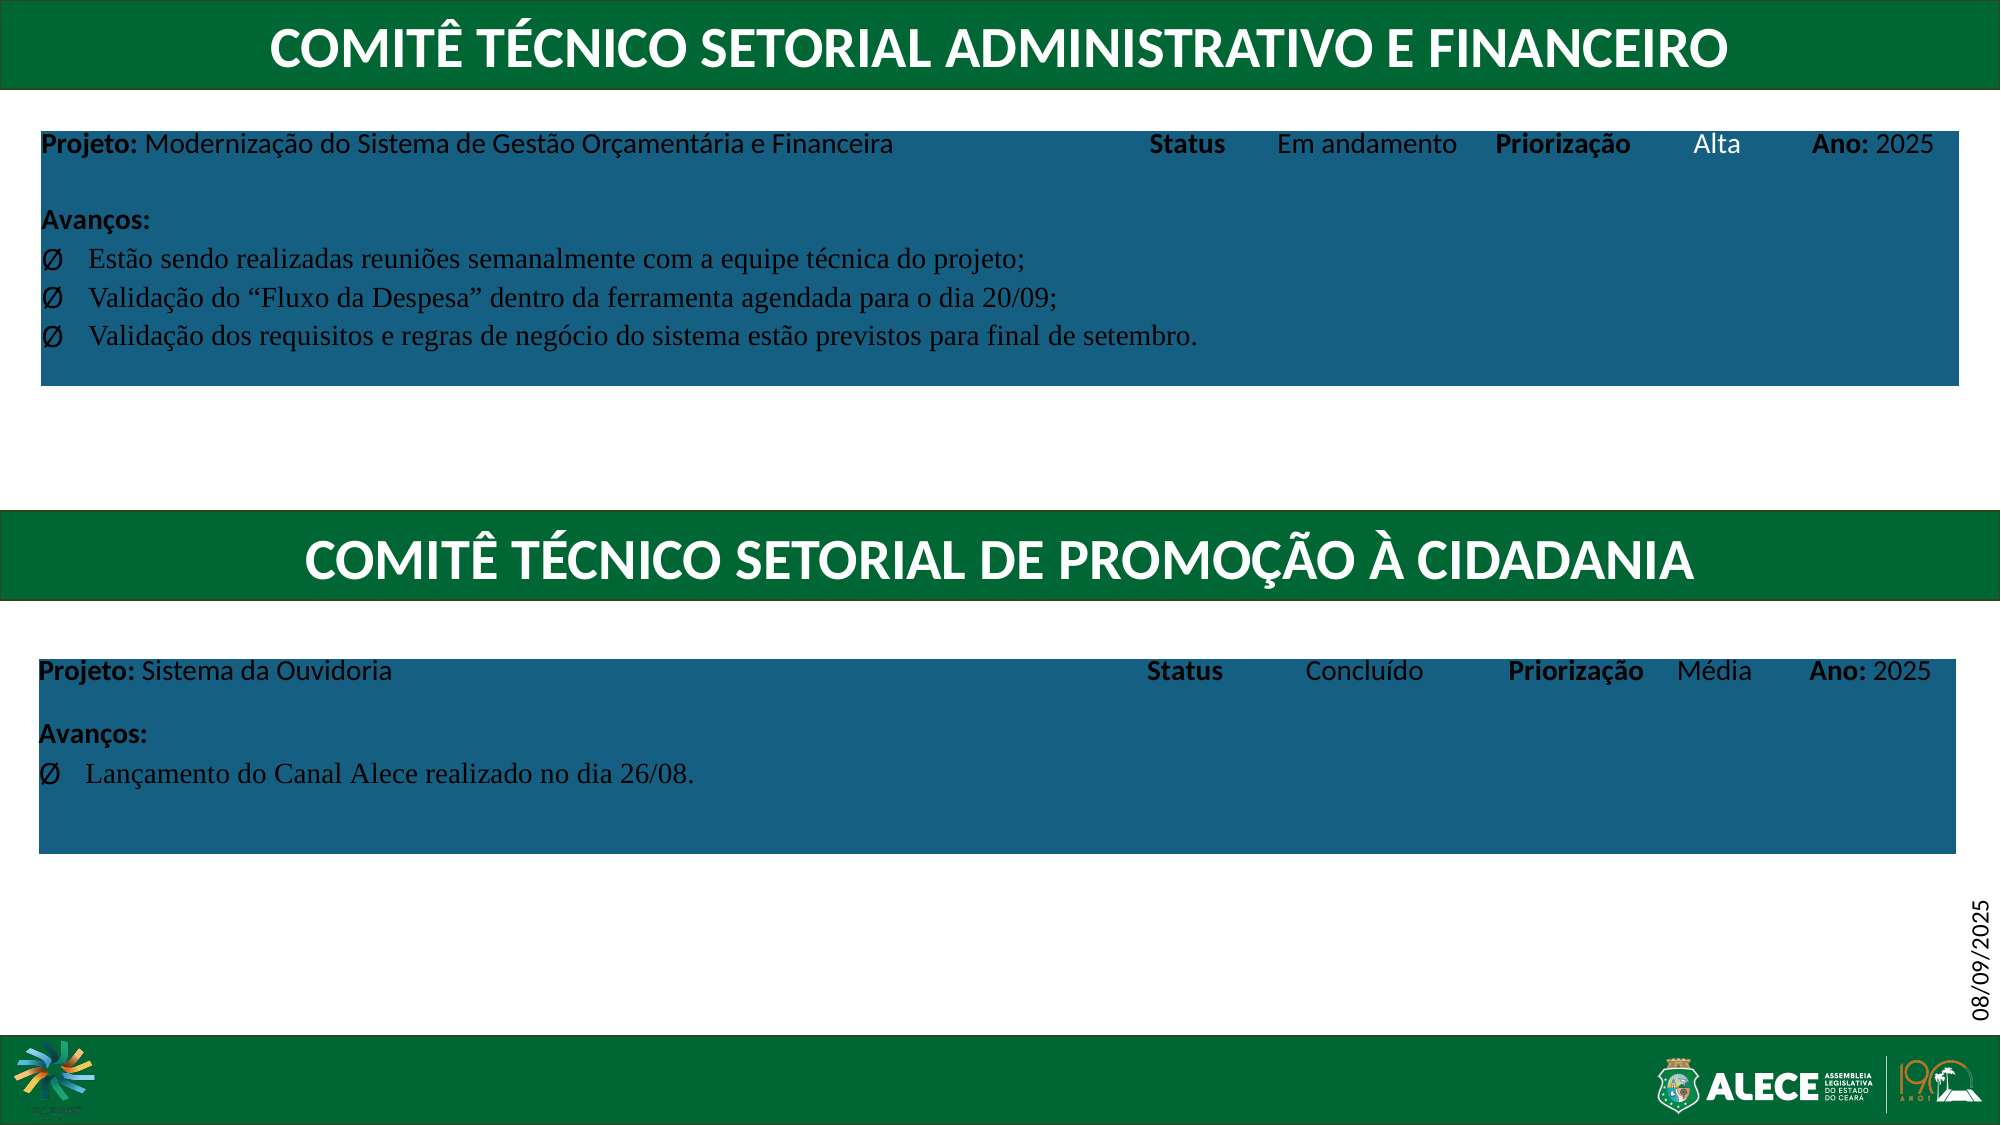

COMITÊ TÉCNICO SETORIAL ADMINISTRATIVO E FINANCEIRO
| Projeto: Modernização do Sistema de Gestão Orçamentária e Financeira | Status | Em andamento | Priorização | Alta | Ano: 2025 |
| --- | --- | --- | --- | --- | --- |
| Avanços: Estão sendo realizadas reuniões semanalmente com a equipe técnica do projeto; Validação do “Fluxo da Despesa” dentro da ferramenta agendada para o dia 20/09; Validação dos requisitos e regras de negócio do sistema estão previstos para final de setembro. | | | | | |
COMITÊ TÉCNICO SETORIAL DE PROMOÇÃO À CIDADANIA
| Projeto: Sistema da Ouvidoria | Status | Concluído | Priorização | Média | Ano: 2025 |
| --- | --- | --- | --- | --- | --- |
| Avanços: Lançamento do Canal Alece realizado no dia 26/08. | | | | | |
08/09/2025